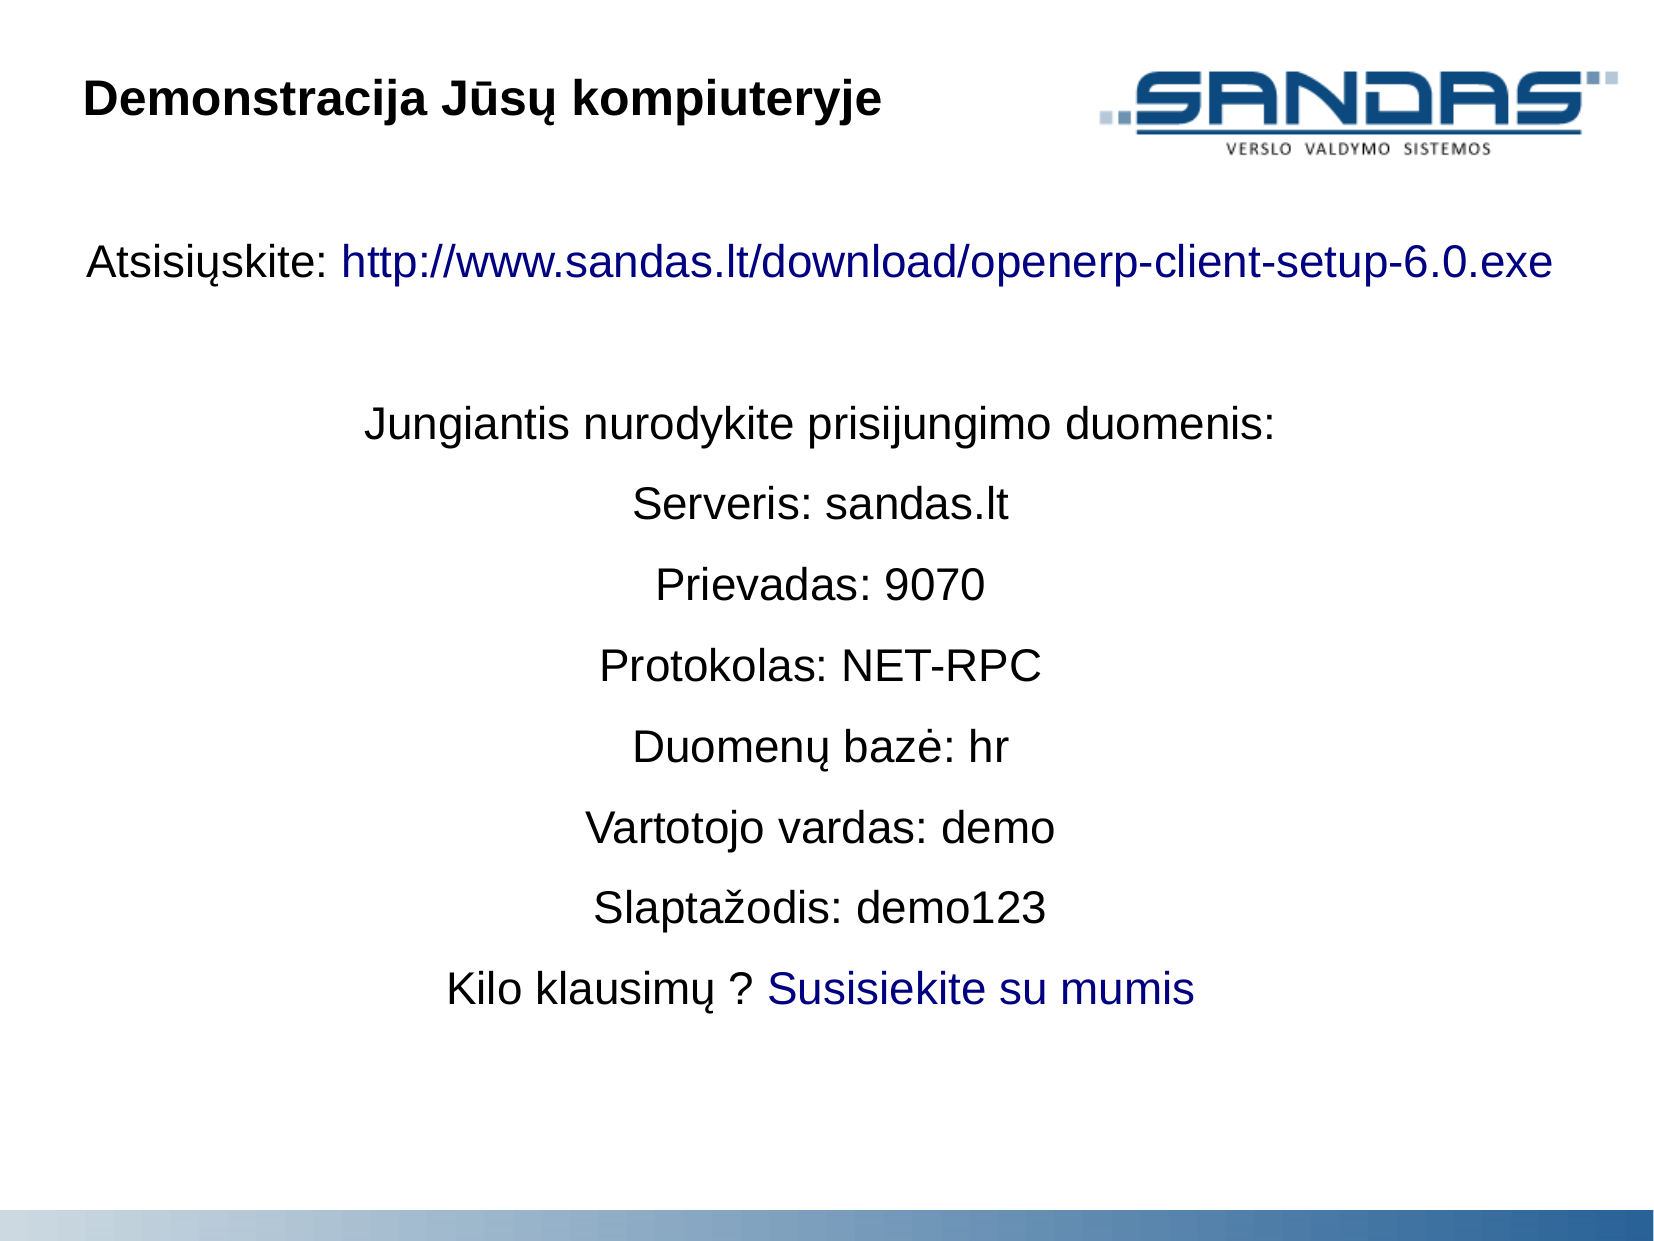

# Demonstracija Jūsų kompiuteryje
Atsisiųskite: http://www.sandas.lt/download/openerp-client-setup-6.0.exe
Jungiantis nurodykite prisijungimo duomenis:
Serveris: sandas.lt
Prievadas: 9070
Protokolas: NET-RPC
Duomenų bazė: hr
Vartotojo vardas: demo
Slaptažodis: demo123
Kilo klausimų ? Susisiekite su mumis